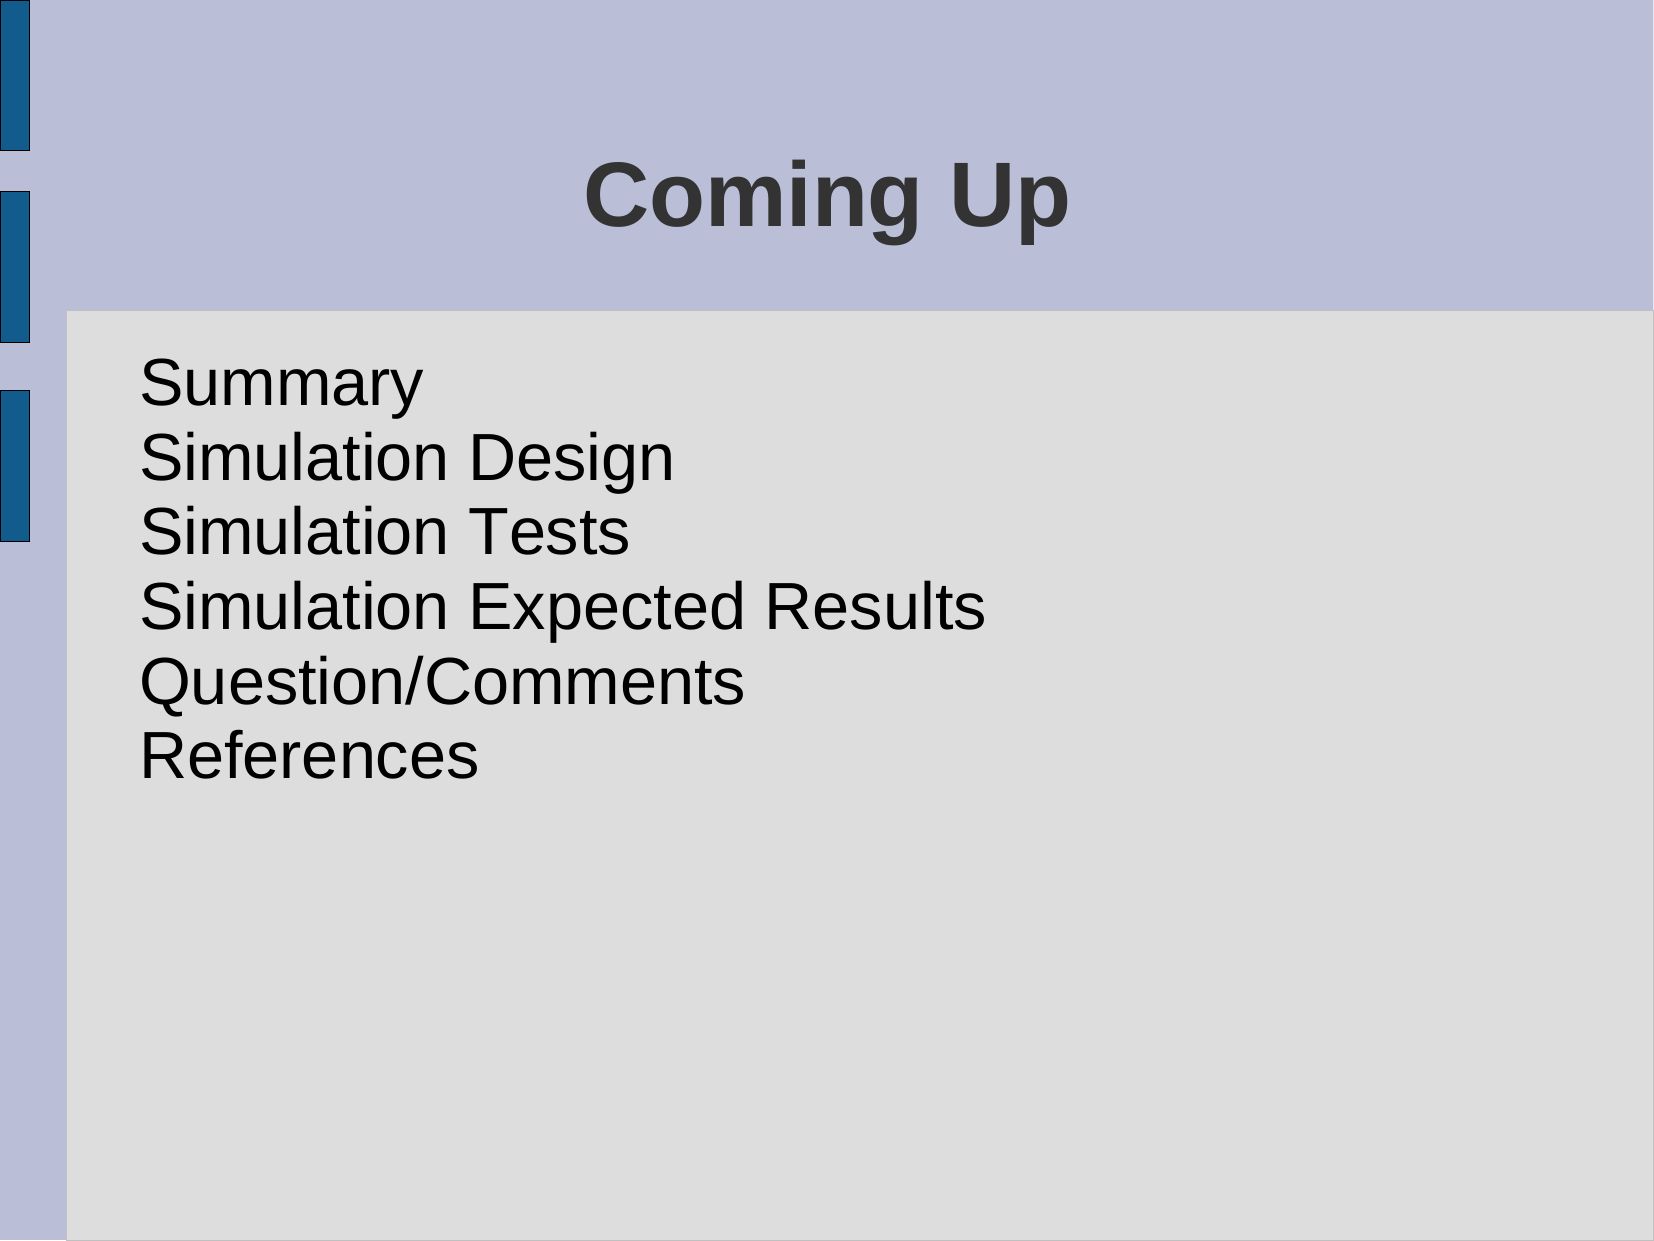

# Coming Up
Summary
Simulation Design
Simulation Tests
Simulation Expected Results
Question/Comments
References